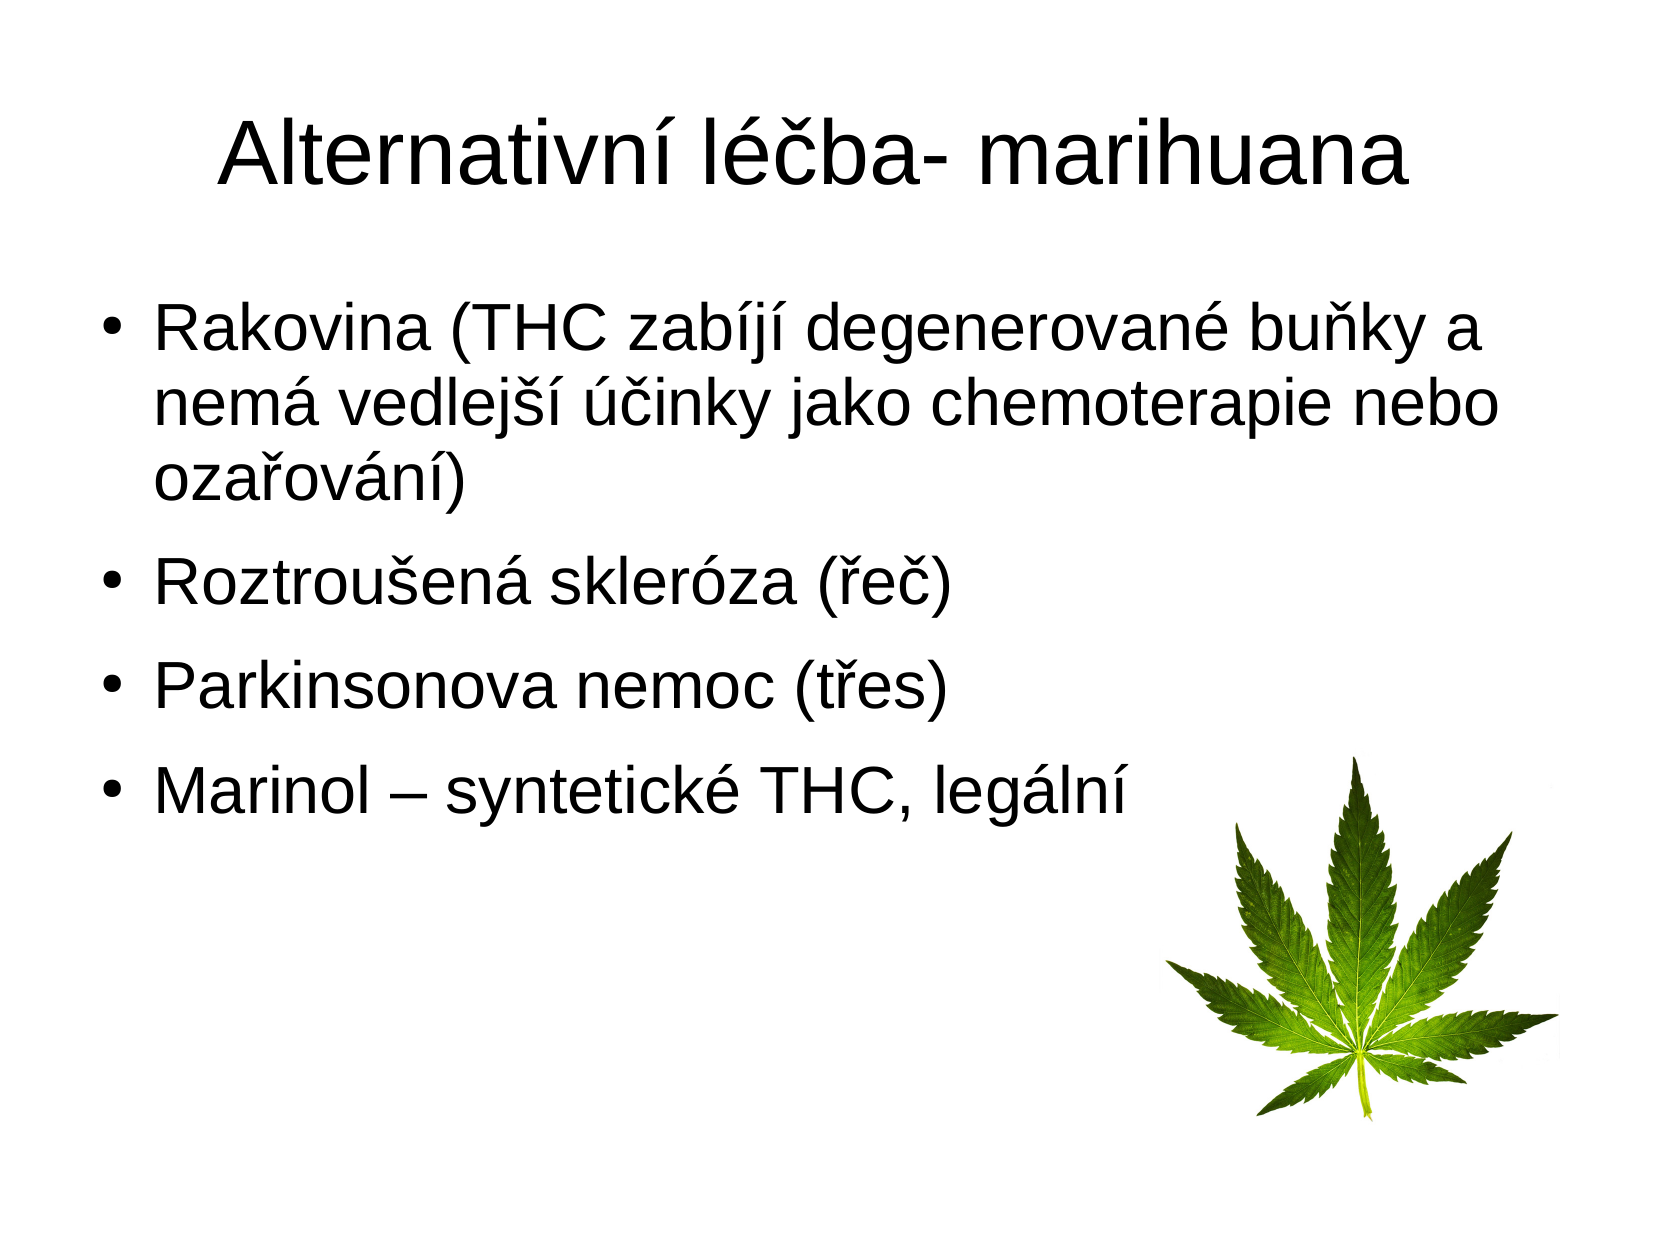

# Alternativní léčba- marihuana
Rakovina (THC zabíjí degenerované buňky a nemá vedlejší účinky jako chemoterapie nebo ozařování)
Roztroušená skleróza (řeč)
Parkinsonova nemoc (třes)
Marinol – syntetické THC, legální